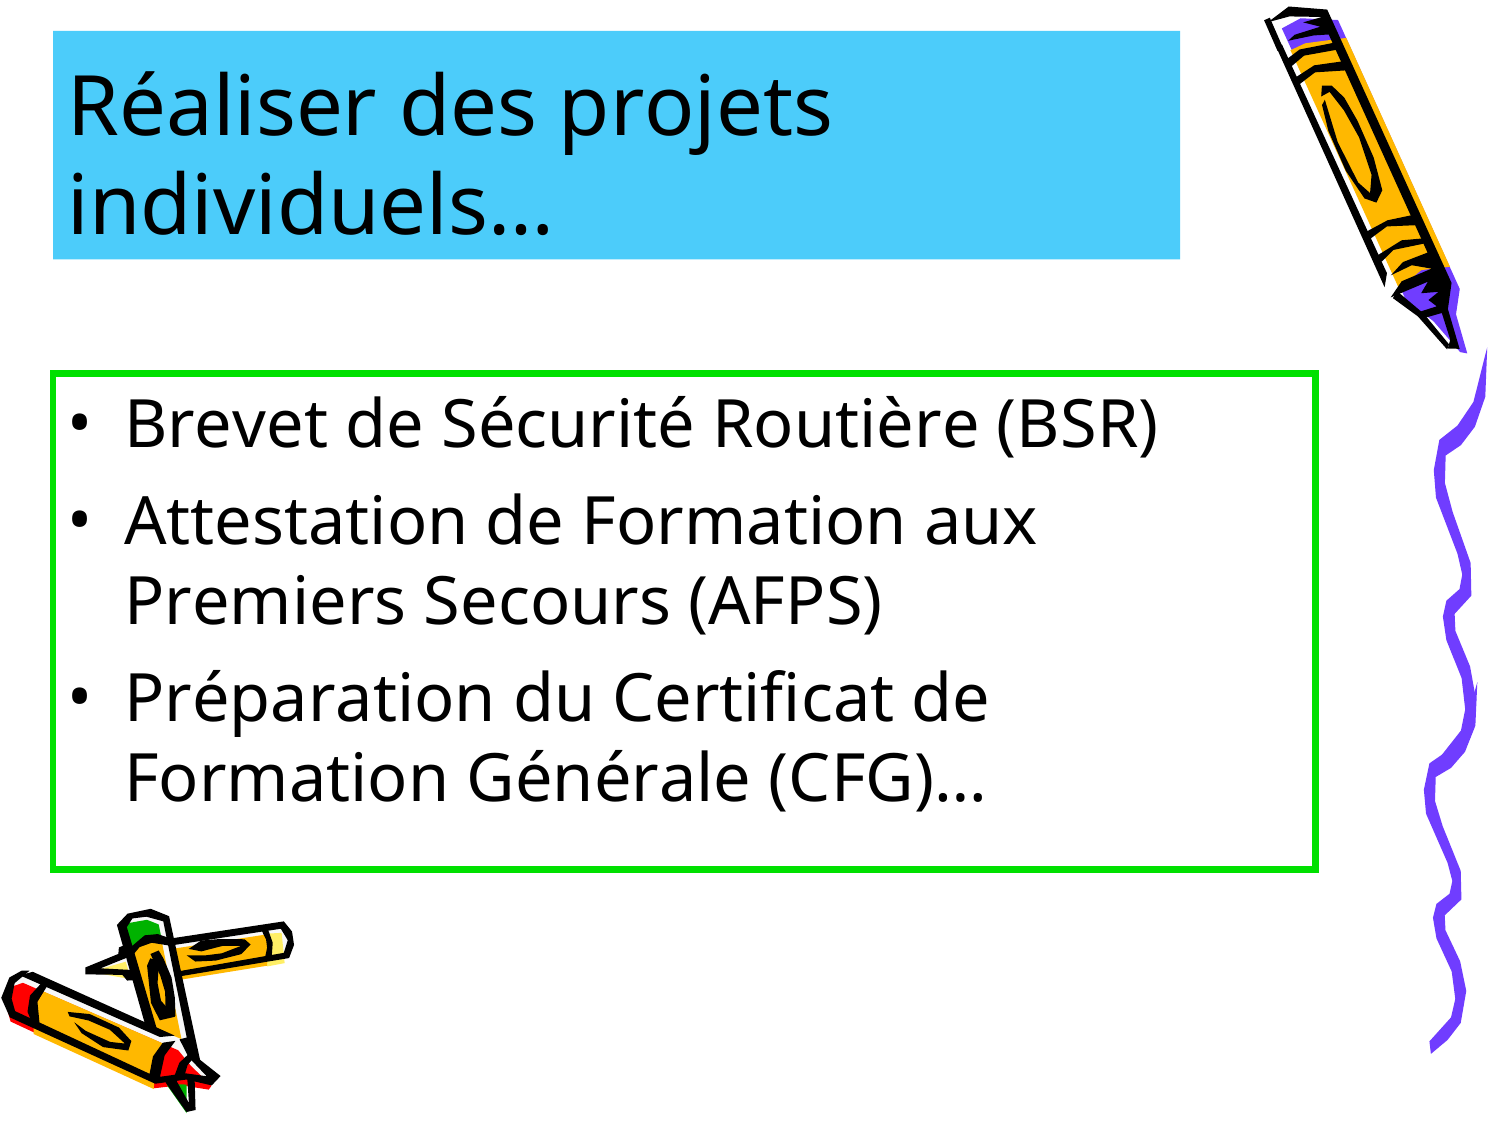

# Réaliser des projets individuels…
Brevet de Sécurité Routière (BSR)
Attestation de Formation aux Premiers Secours (AFPS)
Préparation du Certificat de Formation Générale (CFG)…